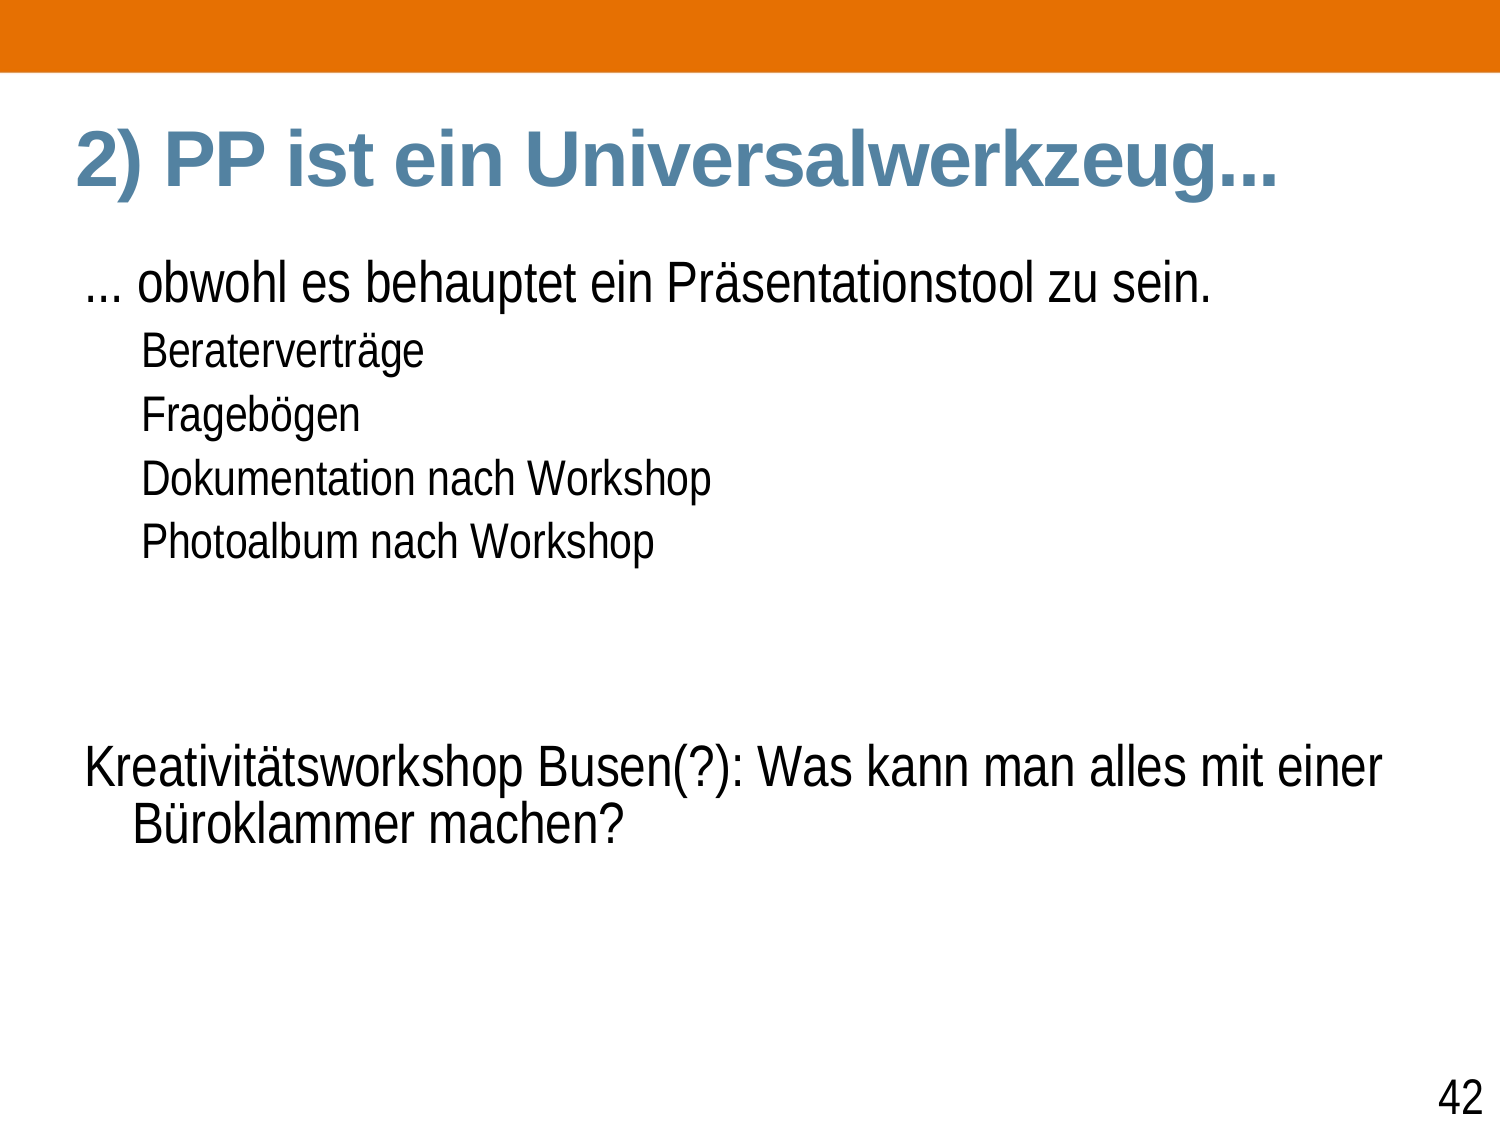

# 2) PP ist ein Universalwerkzeug...
... obwohl es behauptet ein Präsentationstool zu sein.
Beraterverträge
Fragebögen
Dokumentation nach Workshop
Photoalbum nach Workshop
Kreativitätsworkshop Busen(?): Was kann man alles mit einer Büroklammer machen?